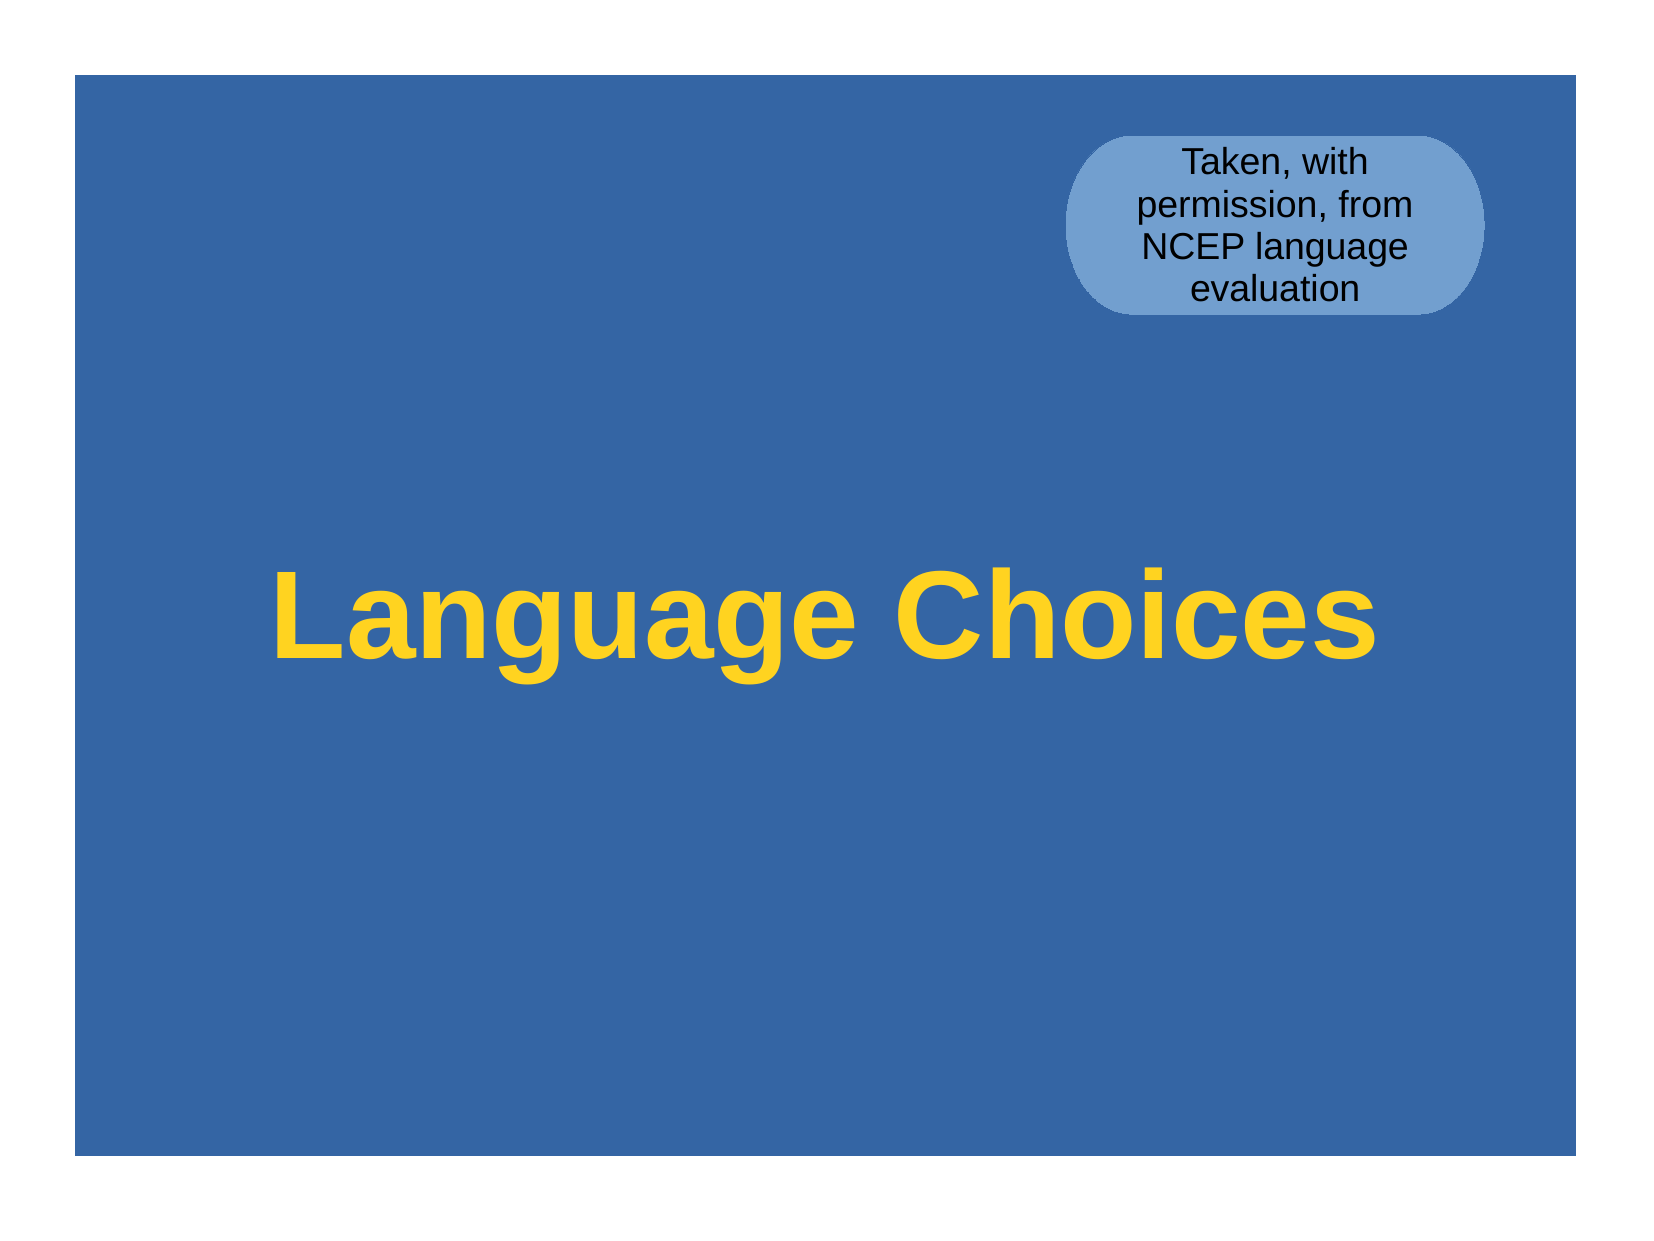

Language Choices
Taken, with permission, from NCEP language evaluation
45